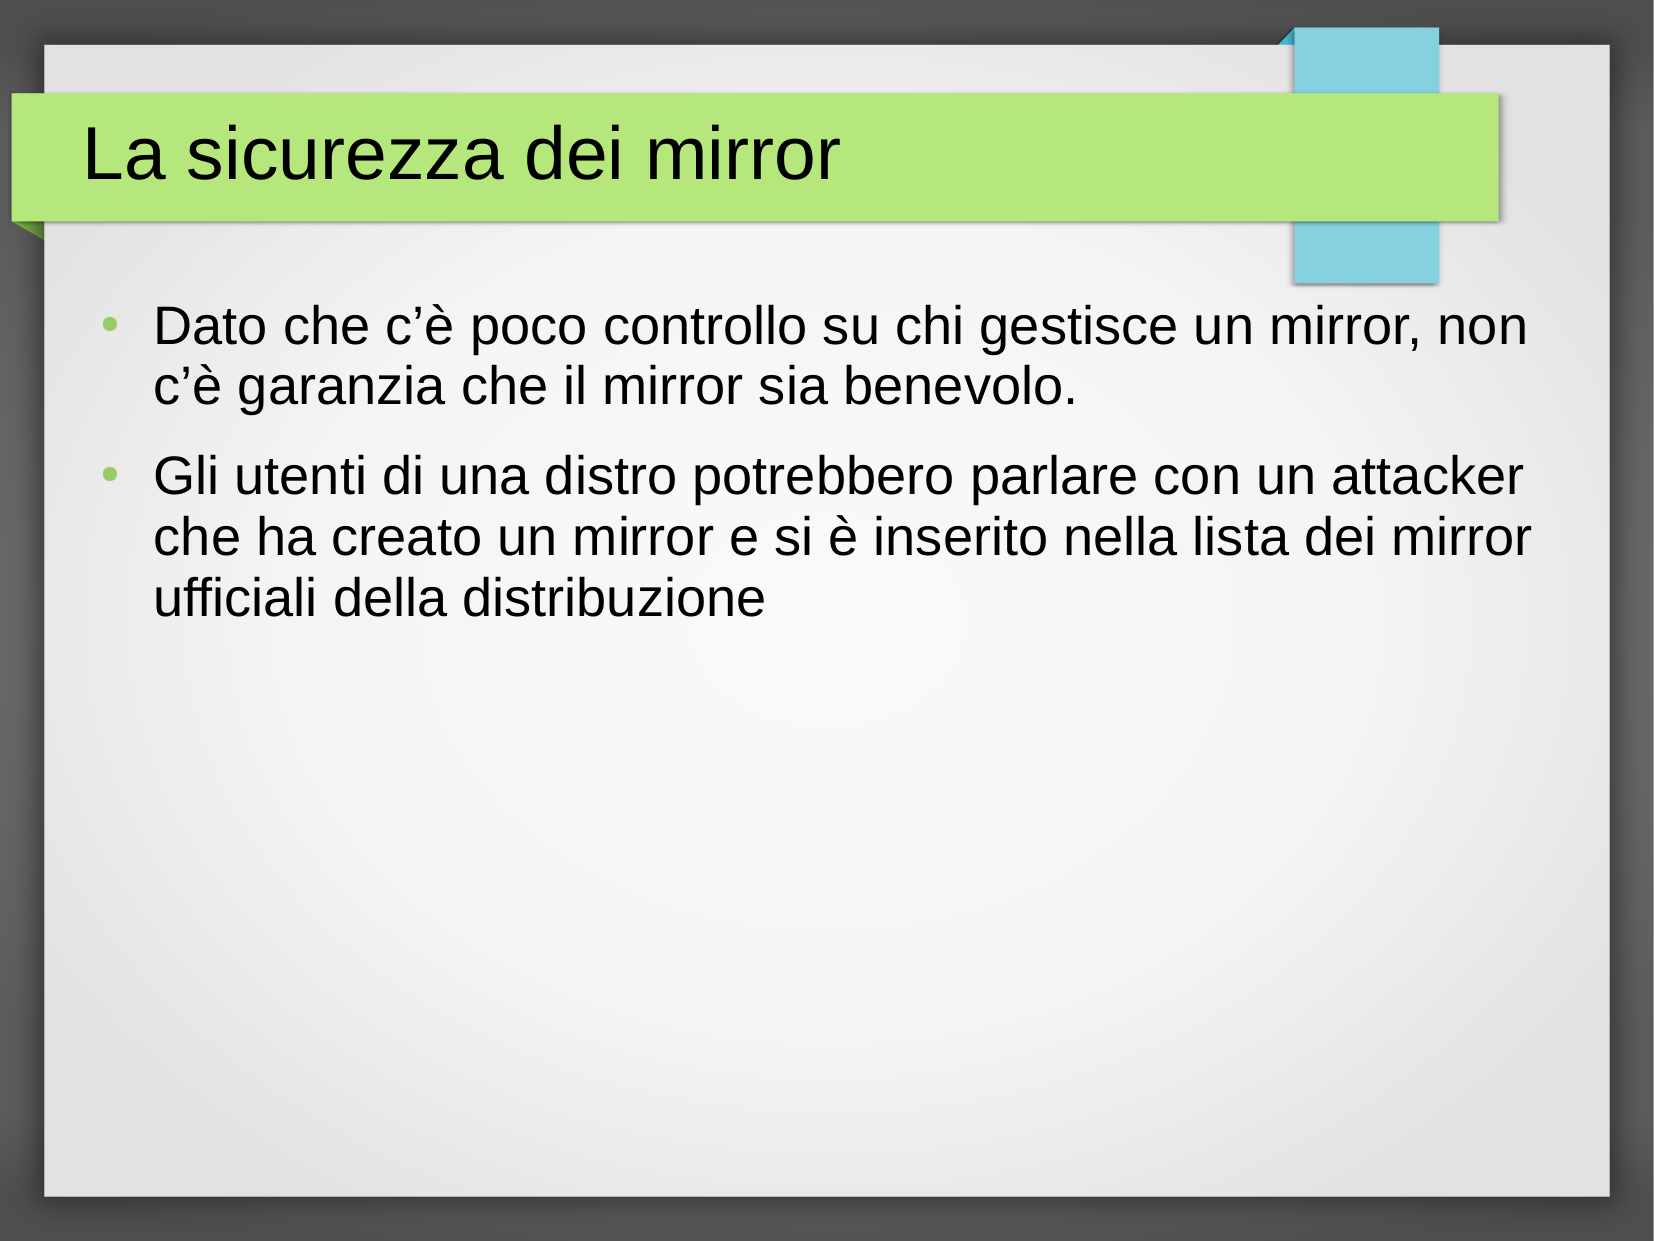

# La sicurezza dei mirror
Dato che c’è poco controllo su chi gestisce un mirror, non c’è garanzia che il mirror sia benevolo.
Gli utenti di una distro potrebbero parlare con un attacker che ha creato un mirror e si è inserito nella lista dei mirror ufficiali della distribuzione